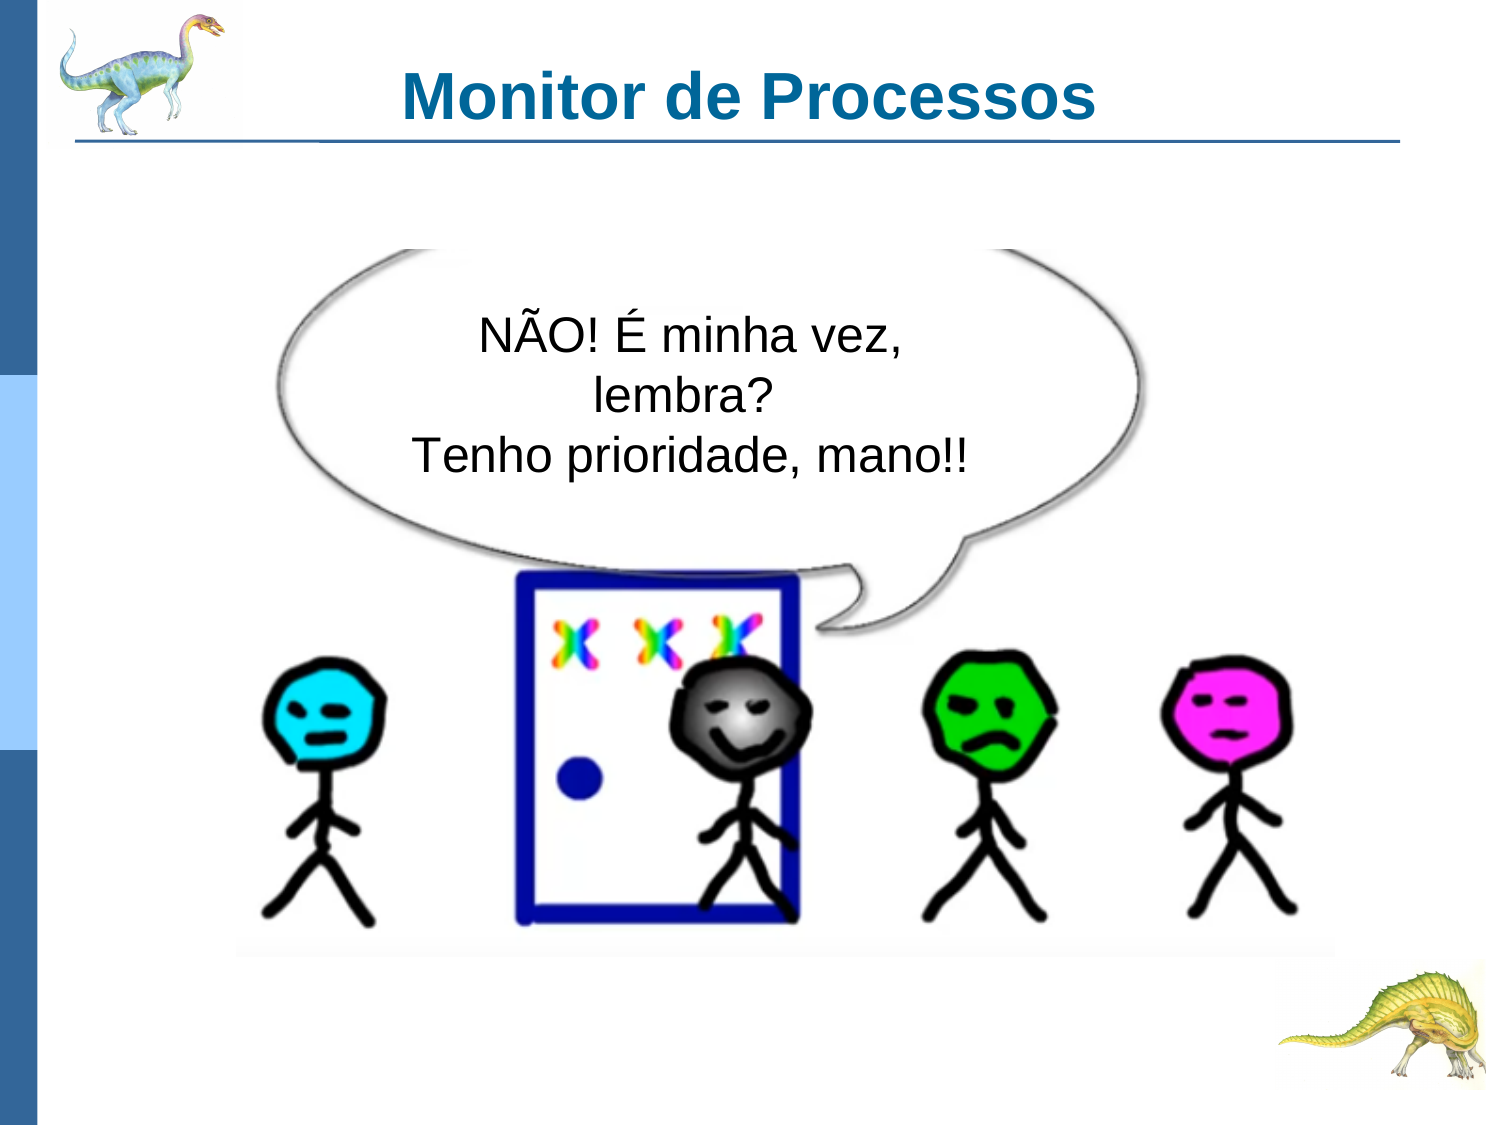

Monitor de Processos
NÃO! É minha vez, lembra?
Tenho prioridade, mano!!